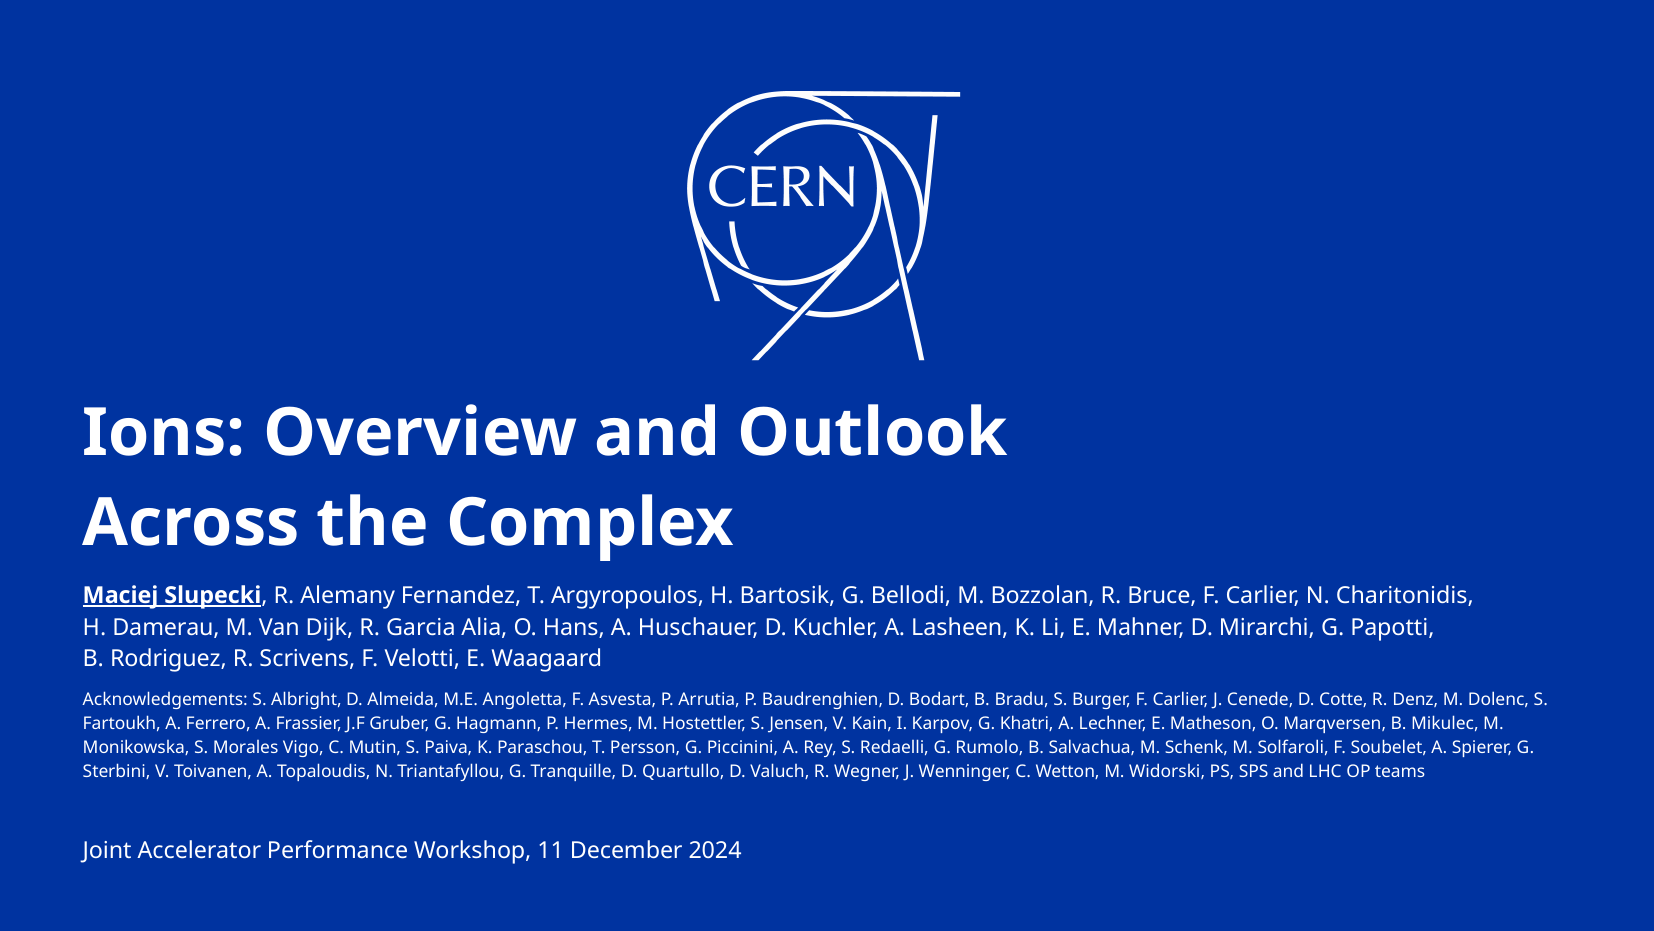

# Ions: Overview and Outlook Across the Complex
Maciej Slupecki, R. Alemany Fernandez, T. Argyropoulos, H. Bartosik, G. Bellodi, M. Bozzolan, R. Bruce, F. Carlier, N. Charitonidis, H. Damerau, M. Van Dijk, R. Garcia Alia, O. Hans, A. Huschauer, D. Kuchler, A. Lasheen, K. Li, E. Mahner, D. Mirarchi, G. Papotti, B. Rodriguez, R. Scrivens, F. Velotti, E. Waagaard
Acknowledgements: S. Albright, D. Almeida, M.E. Angoletta, F. Asvesta, P. Arrutia, P. Baudrenghien, D. Bodart, B. Bradu, S. Burger, F. Carlier, J. Cenede, D. Cotte, R. Denz, M. Dolenc, S. Fartoukh, A. Ferrero, A. Frassier, J.F Gruber, G. Hagmann, P. Hermes, M. Hostettler, S. Jensen, V. Kain, I. Karpov, G. Khatri, A. Lechner, E. Matheson, O. Marqversen, B. Mikulec, M. Monikowska, S. Morales Vigo, C. Mutin, S. Paiva, K. Paraschou, T. Persson, G. Piccinini, A. Rey, S. Redaelli, G. Rumolo, B. Salvachua, M. Schenk, M. Solfaroli, F. Soubelet, A. Spierer, G. Sterbini, V. Toivanen, A. Topaloudis, N. Triantafyllou, G. Tranquille, D. Quartullo, D. Valuch, R. Wegner, J. Wenninger, C. Wetton, M. Widorski, PS, SPS and LHC OP teams
Joint Accelerator Performance Workshop, 11 December 2024